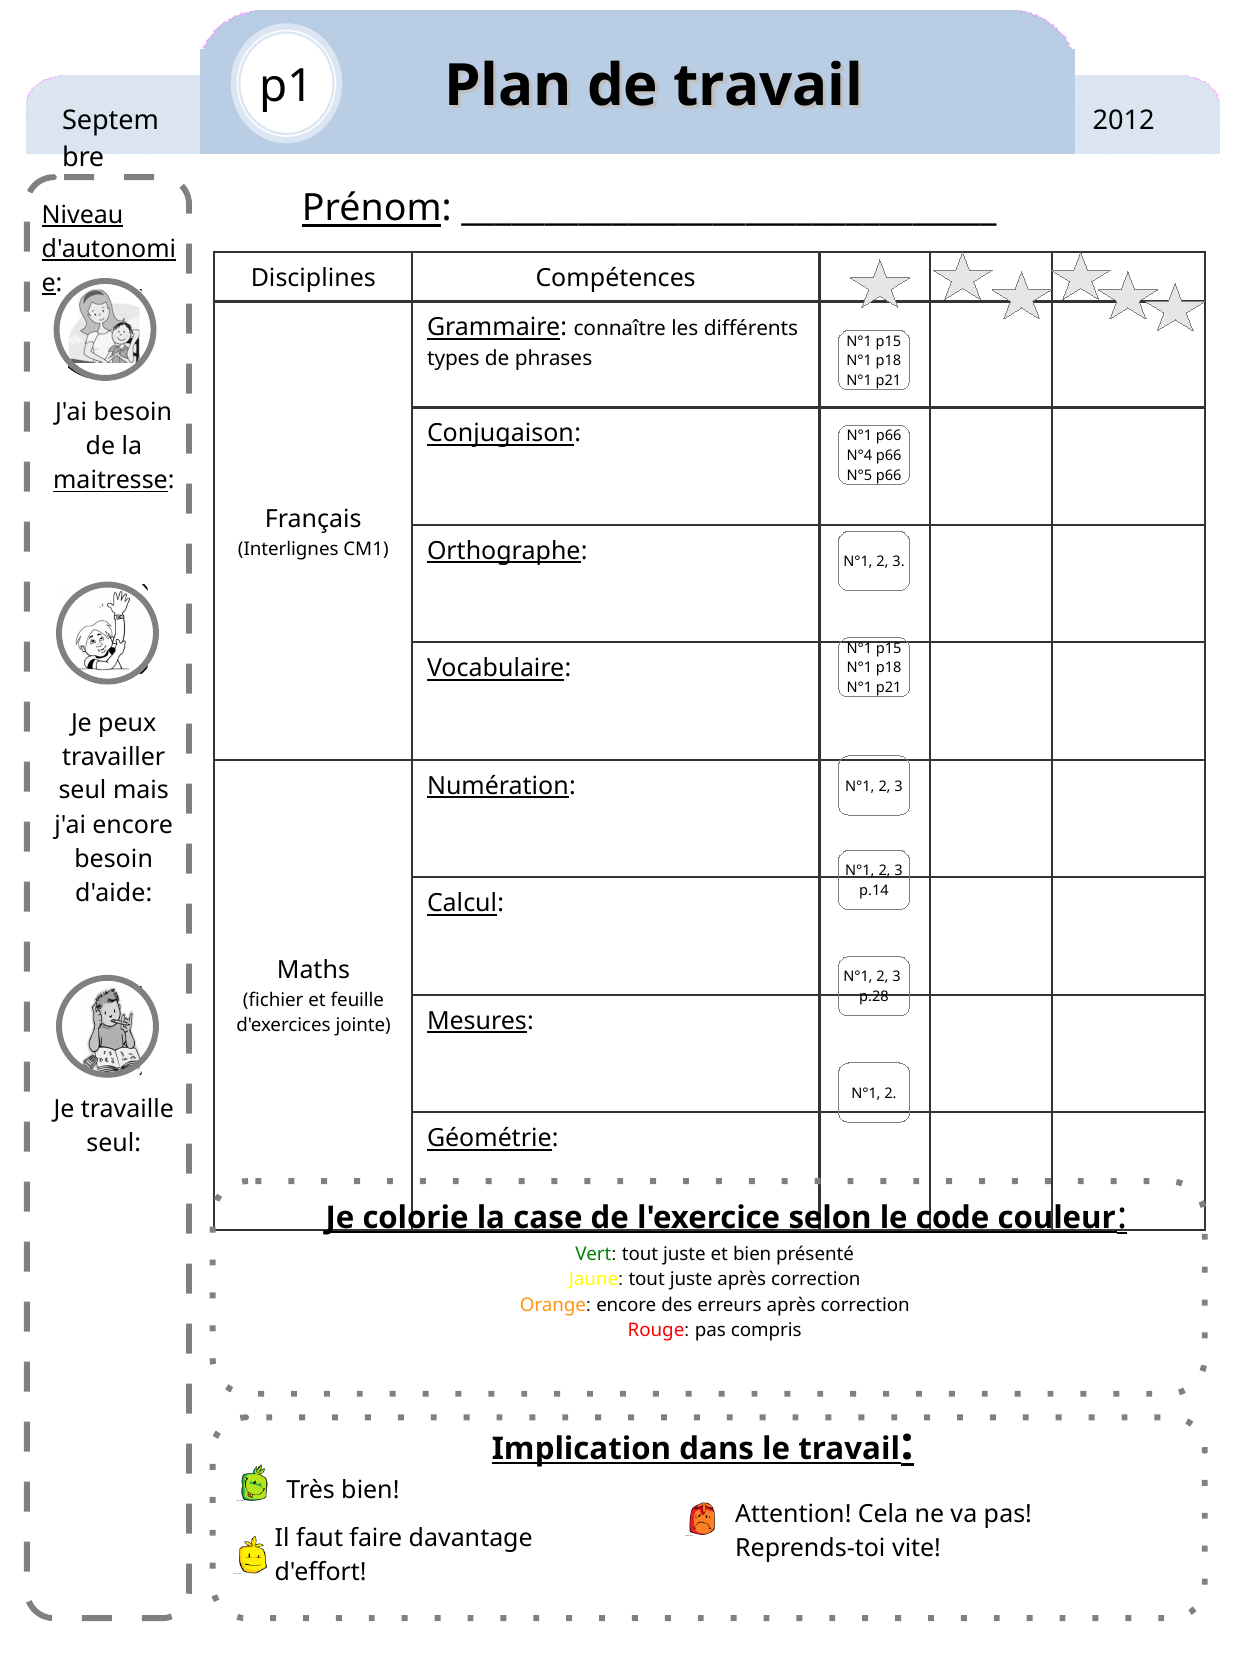

p1
Plan de travail
Septembre
2012
Prénom: ________________________________
Niveau d'autonomie:
| Disciplines | Compétences | | | |
| --- | --- | --- | --- | --- |
| Français (Interlignes CM1) | Grammaire: connaître les différents types de phrases | | | |
| | Conjugaison: | | | |
| | Orthographe: | | | |
| | Vocabulaire: | | | |
| Maths (fichier et feuille d'exercices jointe) | Numération: | | | |
| | Calcul: | | | |
| | Mesures: | | | |
| | Géométrie: | | | |
N°1 p15
N°1 p18
N°1 p21
J'ai besoin de la maitresse:
N°1 p66
N°4 p66
N°5 p66
N°1, 2, 3.
N°1 p15
N°1 p18
N°1 p21
Je peux travailler seul mais j'ai encore besoin d'aide:
N°1, 2, 3
N°1, 2, 3
p.14
N°1, 2, 3
p.28
N°1, 2.
Je travaille seul:
Je colorie la case de l'exercice selon le code couleur:
Vert: tout juste et bien présenté
Jaune: tout juste après correction
Orange: encore des erreurs après correction
Rouge: pas compris
Implication dans le travail:
Très bien!
Attention! Cela ne va pas! Reprends-toi vite!
Il faut faire davantage d'effort!